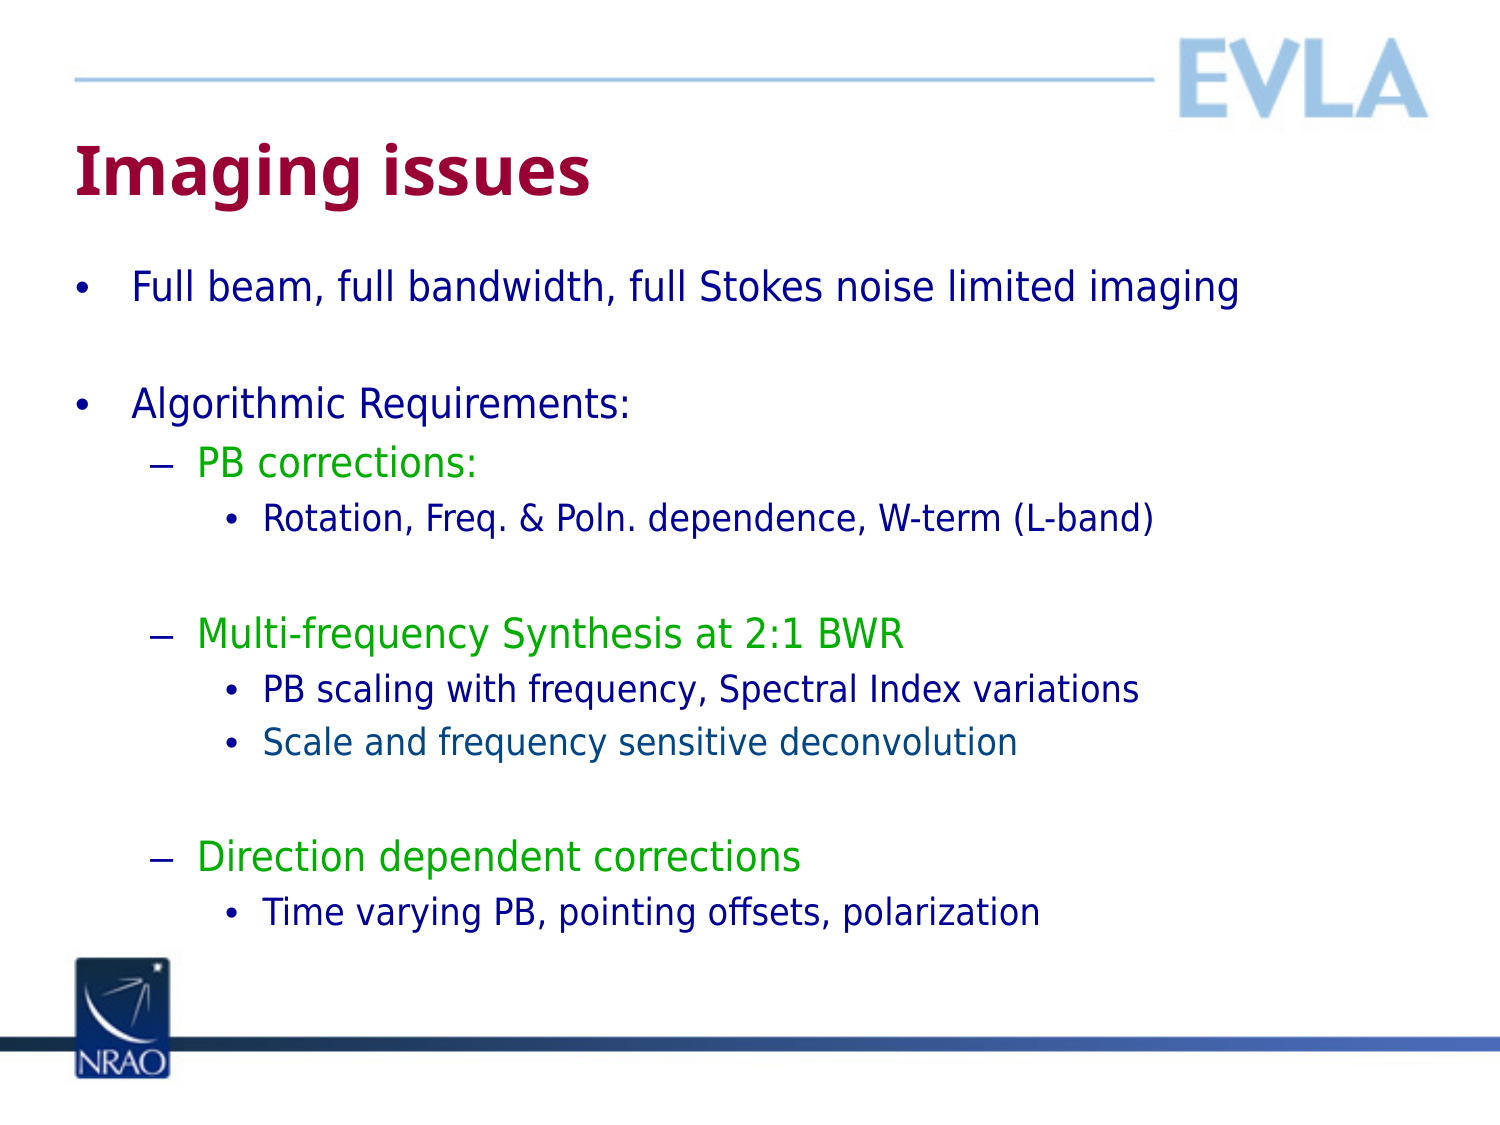

# Imaging issues
Full beam, full bandwidth, full Stokes noise limited imaging
Algorithmic Requirements:
PB corrections:
Rotation, Freq. & Poln. dependence, W-term (L-band)
Multi-frequency Synthesis at 2:1 BWR
PB scaling with frequency, Spectral Index variations
Scale and frequency sensitive deconvolution
Direction dependent corrections
Time varying PB, pointing offsets, polarization